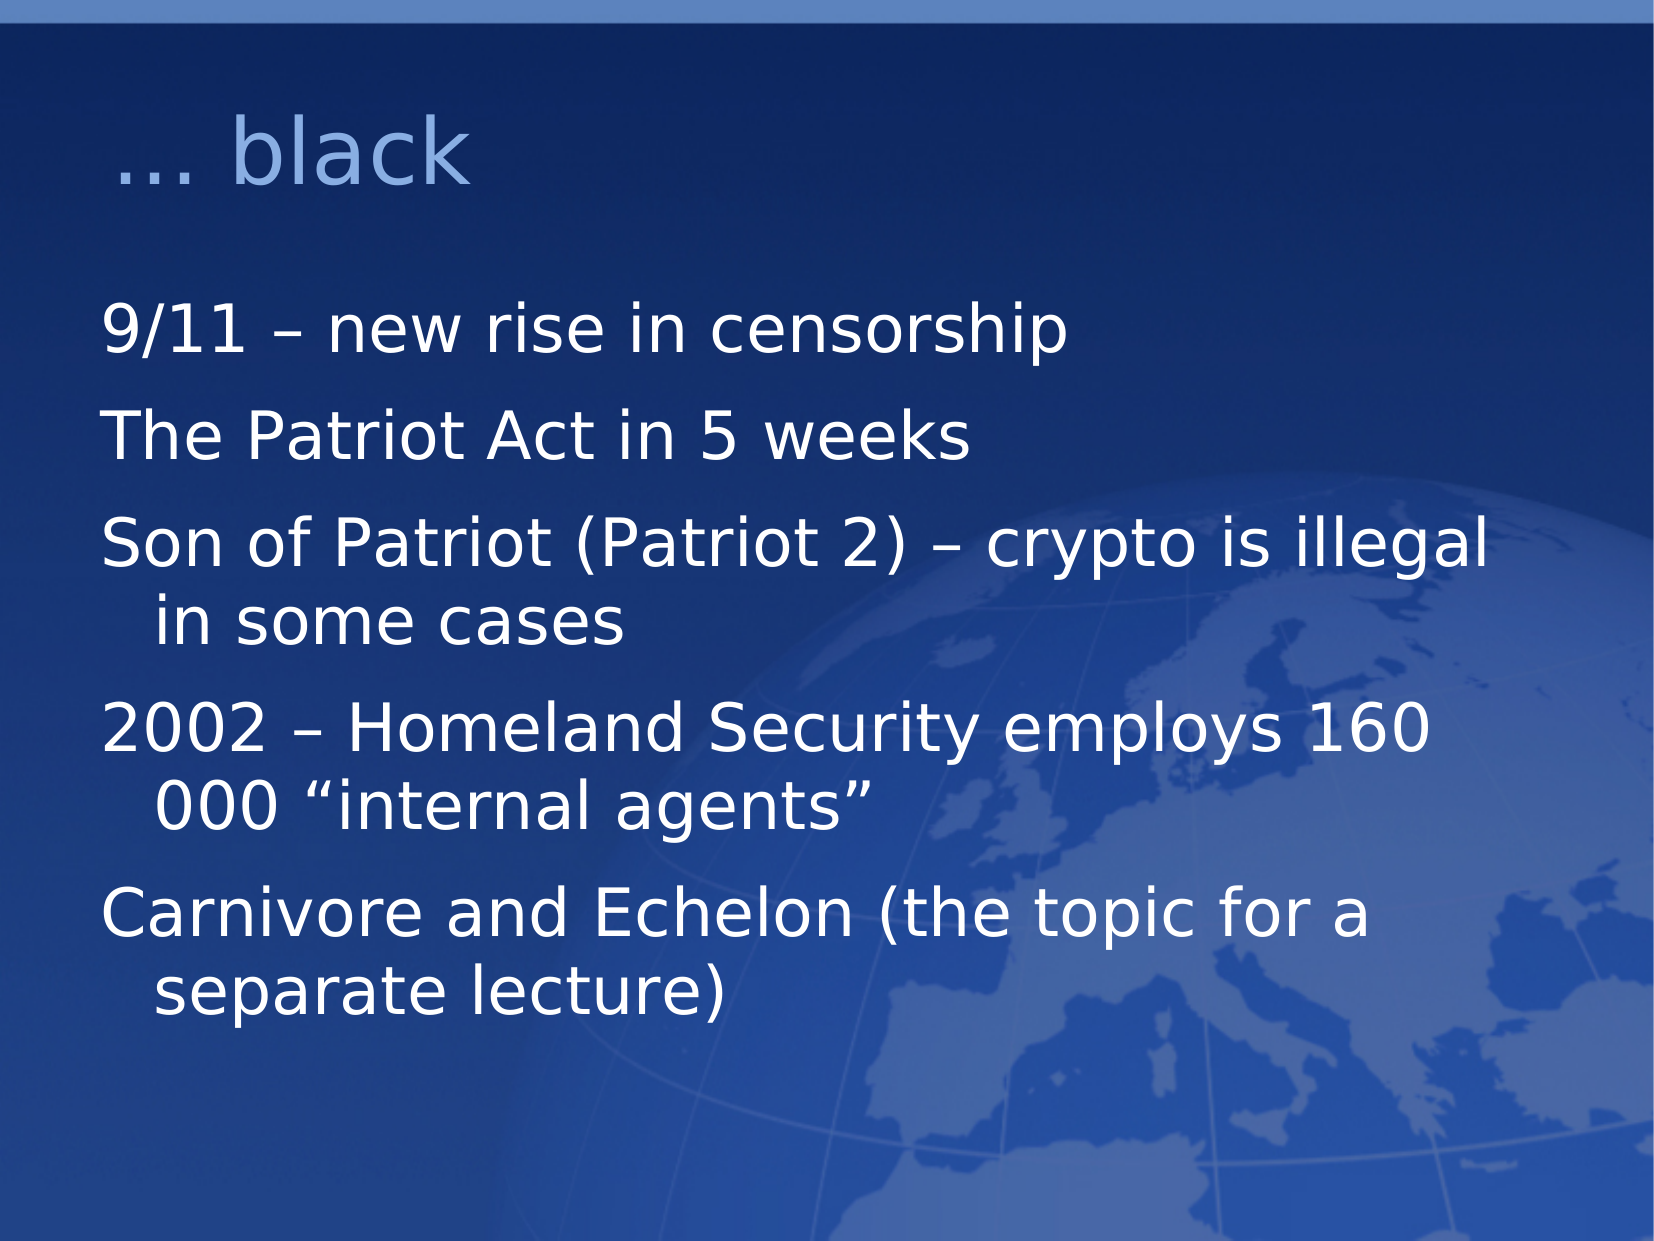

# ... black
9/11 – new rise in censorship
The Patriot Act in 5 weeks
Son of Patriot (Patriot 2) – crypto is illegal in some cases
2002 – Homeland Security employs 160 000 “internal agents”
Carnivore and Echelon (the topic for a separate lecture)